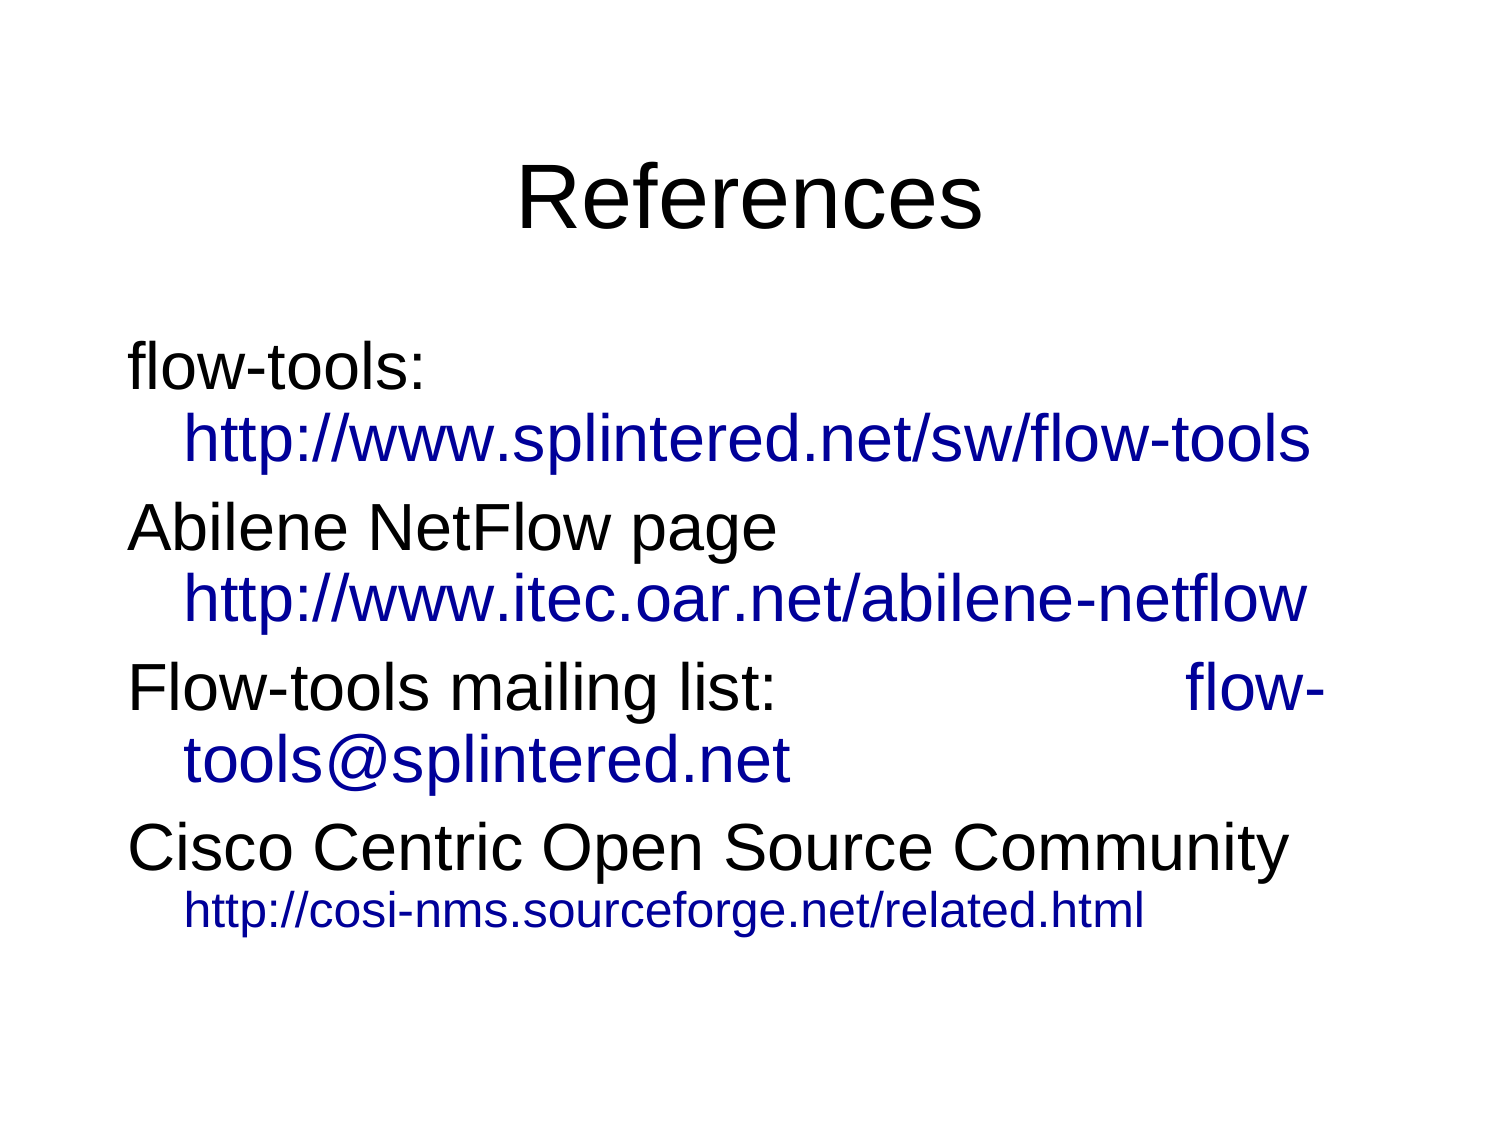

# References
flow-tools: http://www.splintered.net/sw/flow-tools
Abilene NetFlow page http://www.itec.oar.net/abilene-netflow
Flow-tools mailing list: flow-tools@splintered.net
Cisco Centric Open Source Community http://cosi-nms.sourceforge.net/related.html